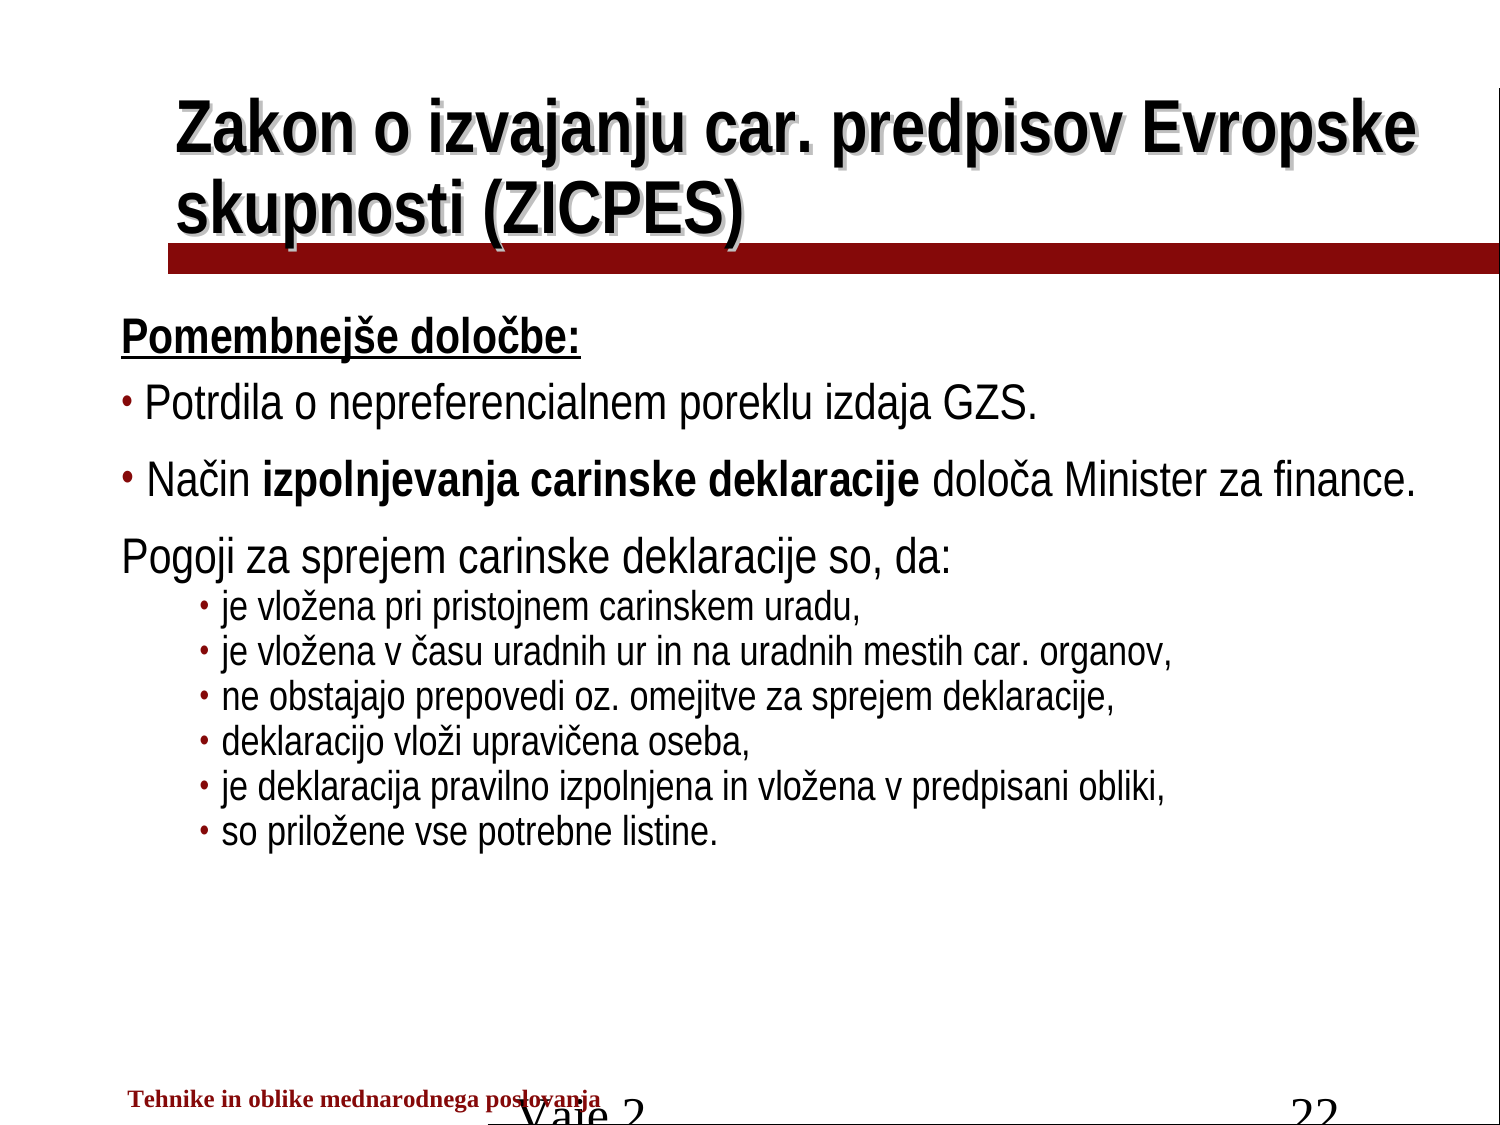

Zakon o izvajanju car. predpisov Evropske skupnosti (ZICPES)
# Pomembnejše določbe:
 Potrdila o nepreferencialnem poreklu izdaja GZS.
 Način izpolnjevanja carinske deklaracije določa Minister za finance.
Pogoji za sprejem carinske deklaracije so, da:
 je vložena pri pristojnem carinskem uradu,
 je vložena v času uradnih ur in na uradnih mestih car. organov,
 ne obstajajo prepovedi oz. omejitve za sprejem deklaracije,
 deklaracijo vloži upravičena oseba,
 je deklaracija pravilno izpolnjena in vložena v predpisani obliki,
 so priložene vse potrebne listine.
Vaje 1
22